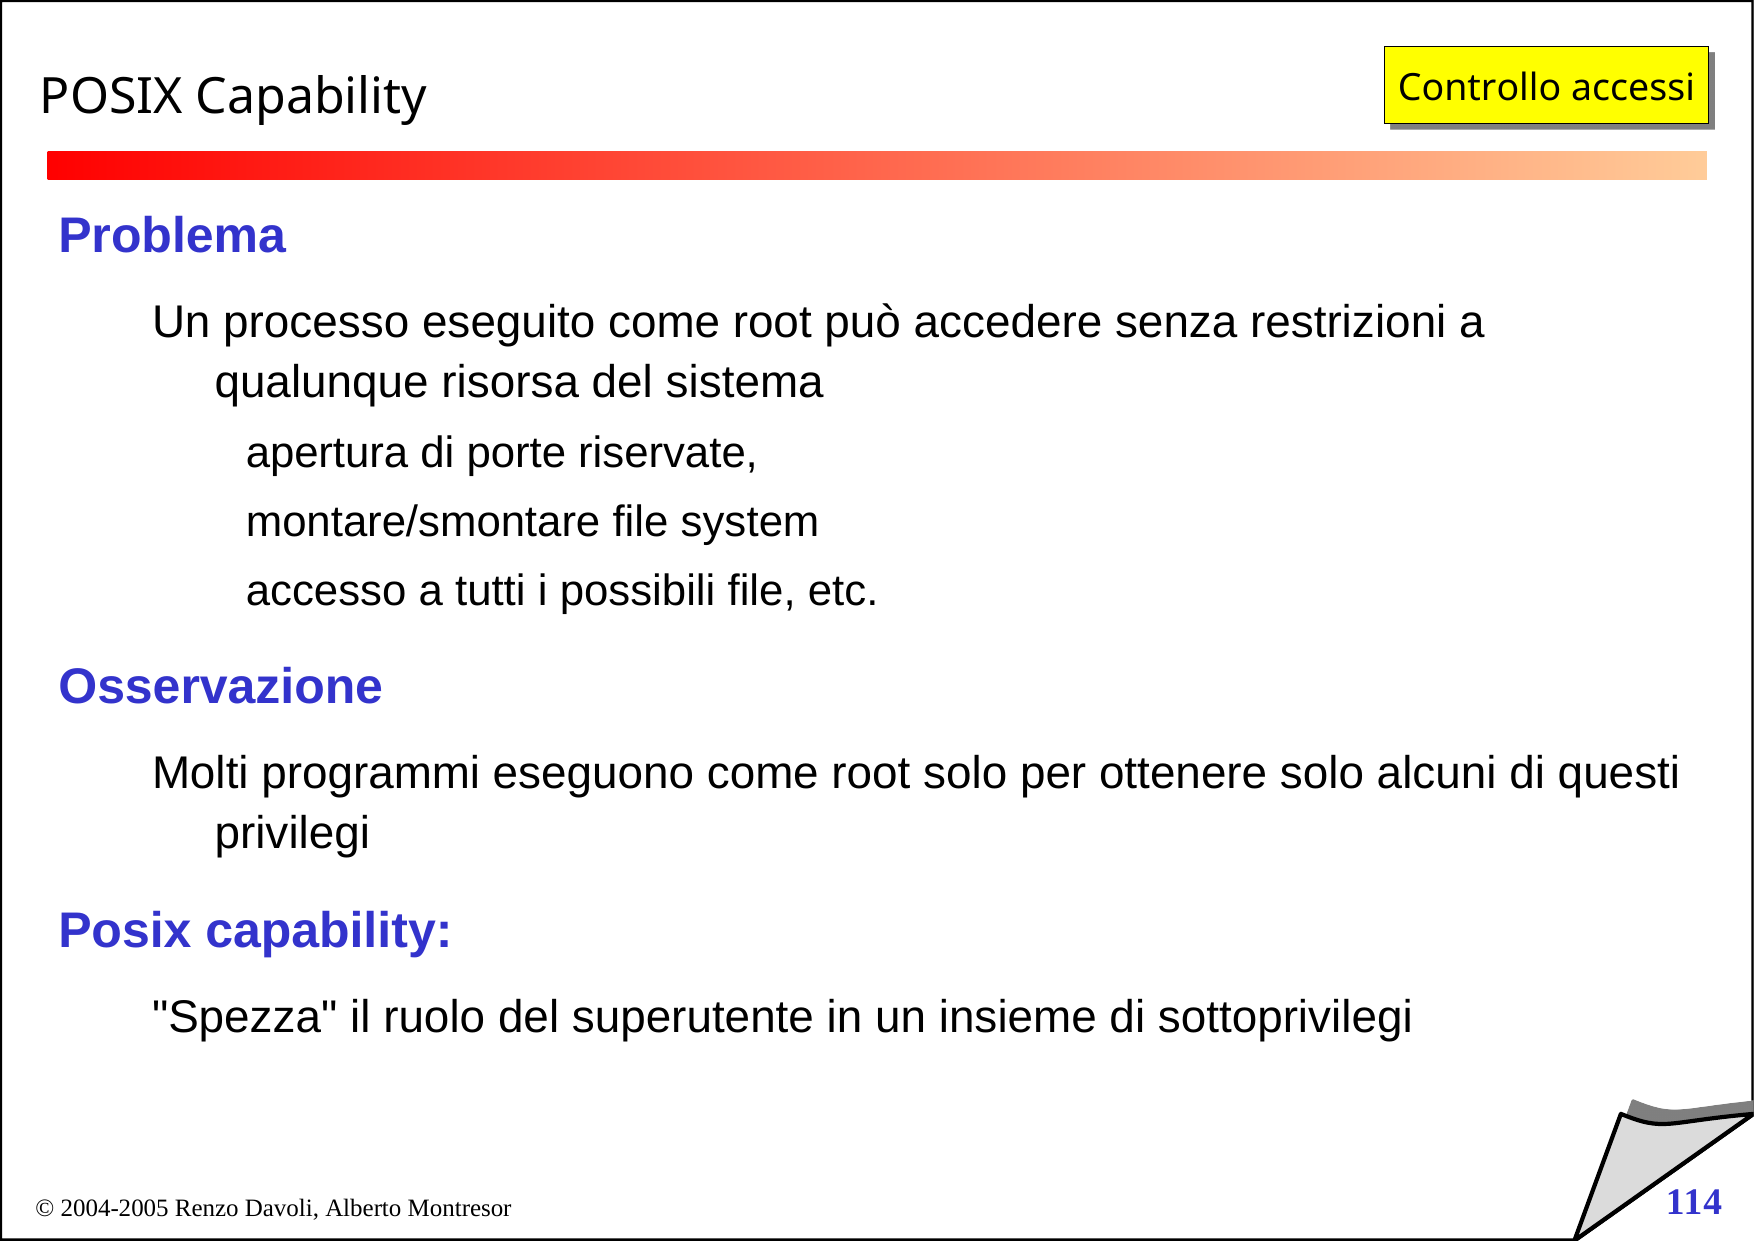

Controllo accessi
# POSIX Capability
Problema
Un processo eseguito come root può accedere senza restrizioni a qualunque risorsa del sistema
apertura di porte riservate,
montare/smontare file system
accesso a tutti i possibili file, etc.
Osservazione
Molti programmi eseguono come root solo per ottenere solo alcuni di questi privilegi
Posix capability:
"Spezza" il ruolo del superutente in un insieme di sottoprivilegi